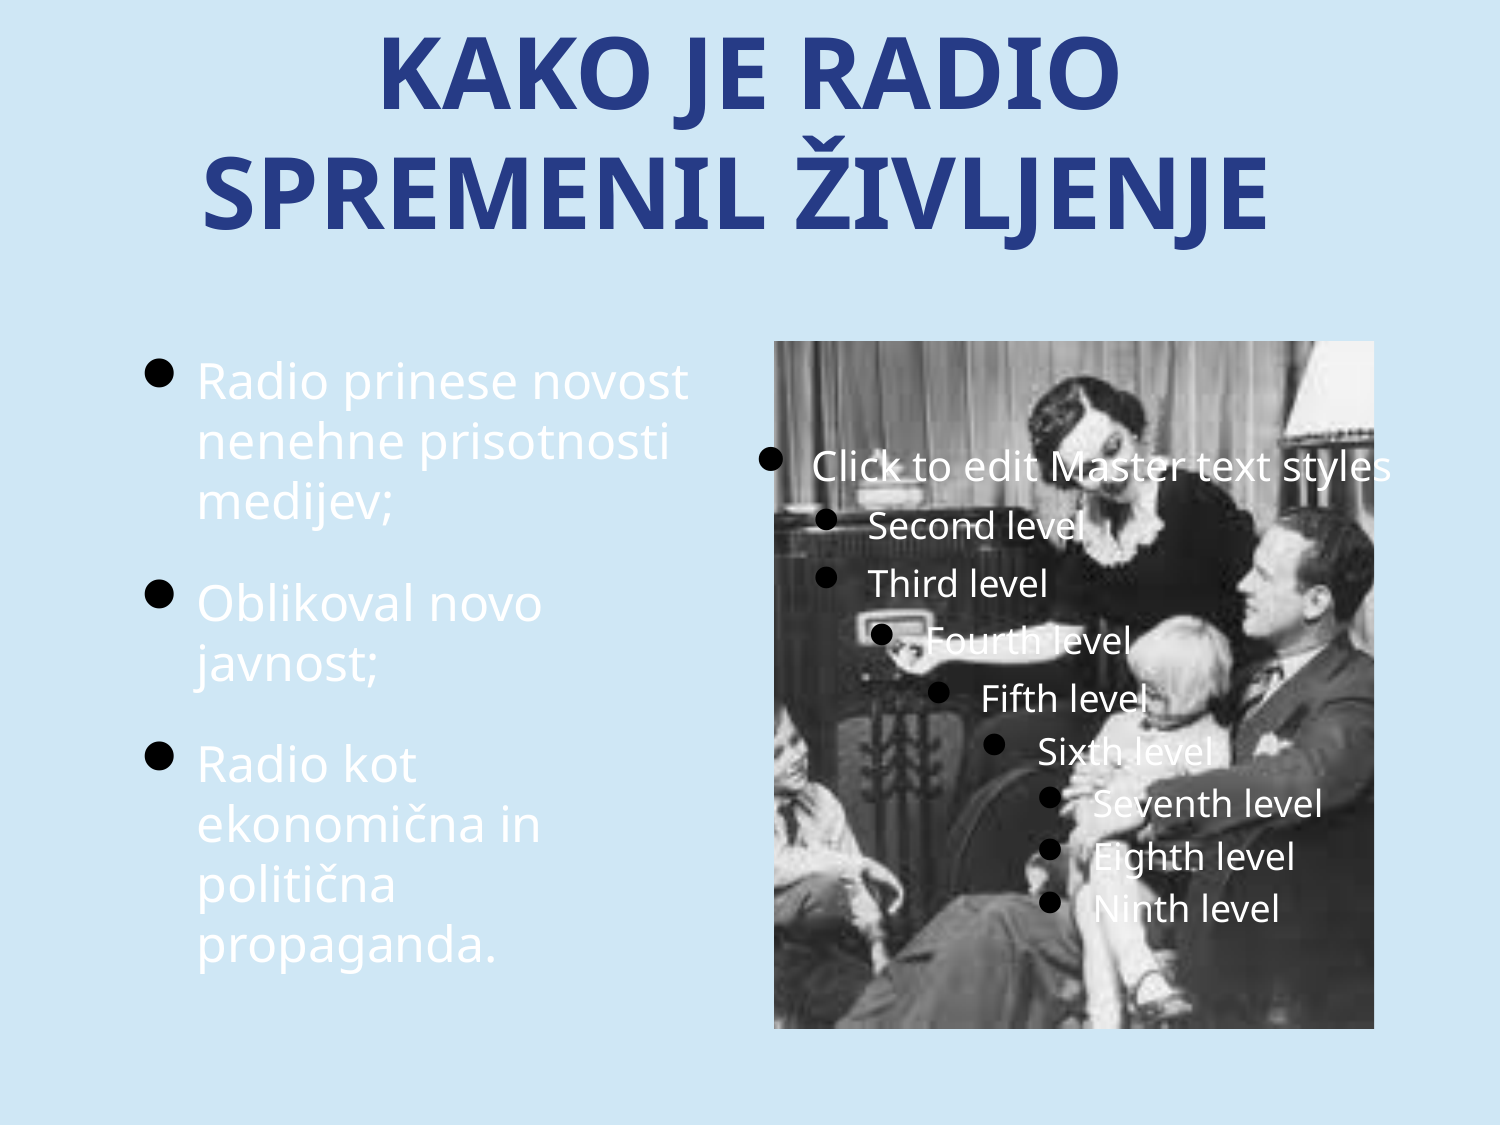

# KAKO JE RADIO SPREMENIL ŽIVLJENJE
Radio prinese novost nenehne prisotnosti medijev;
Oblikoval novo javnost;
Radio kot ekonomična in politična propaganda.
Click to edit Master text styles
Second level
Third level
Fourth level
Fifth level
Sixth level
Seventh level
Eighth level
Ninth level